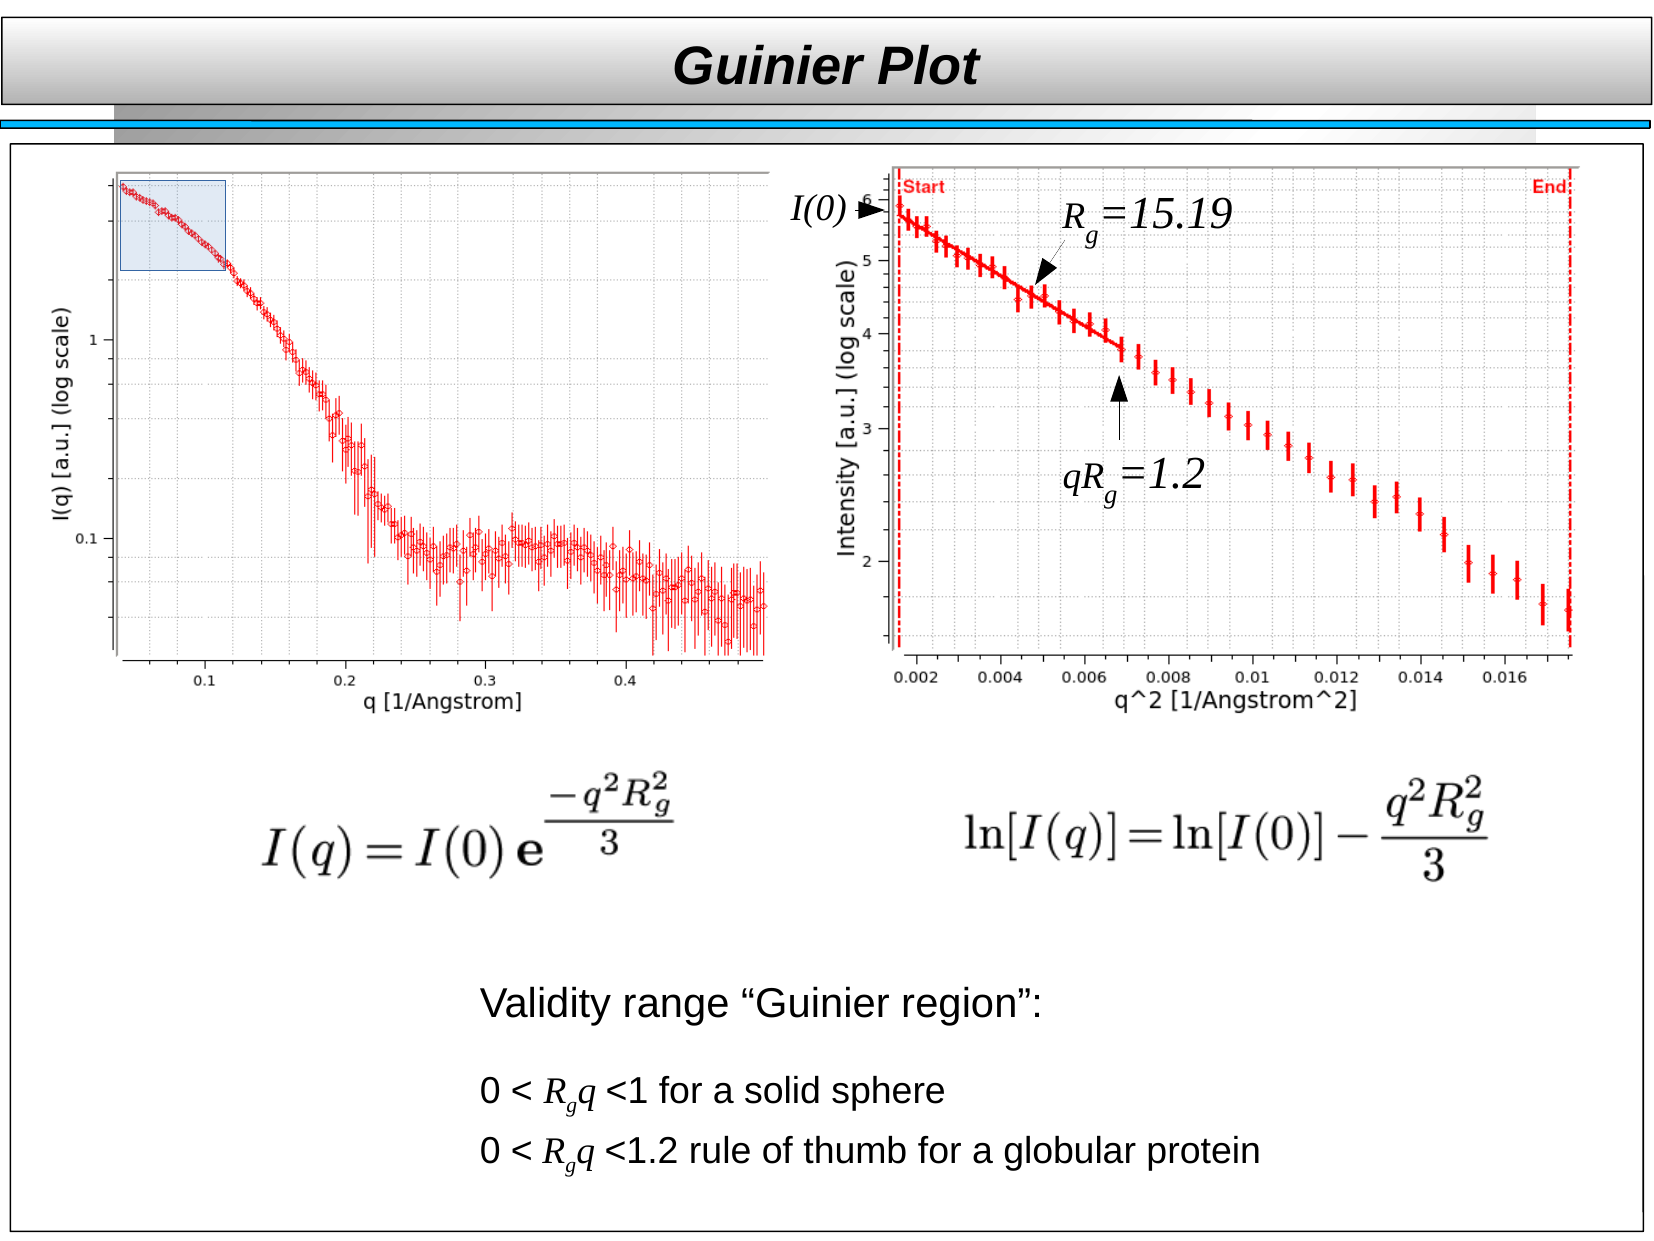

Guinier Plot
I(0)
Rg=15.19
qRg=1.2
Validity range “Guinier region”:
0 < Rgq <1 for a solid sphere
0 < Rgq <1.2 rule of thumb for a globular protein